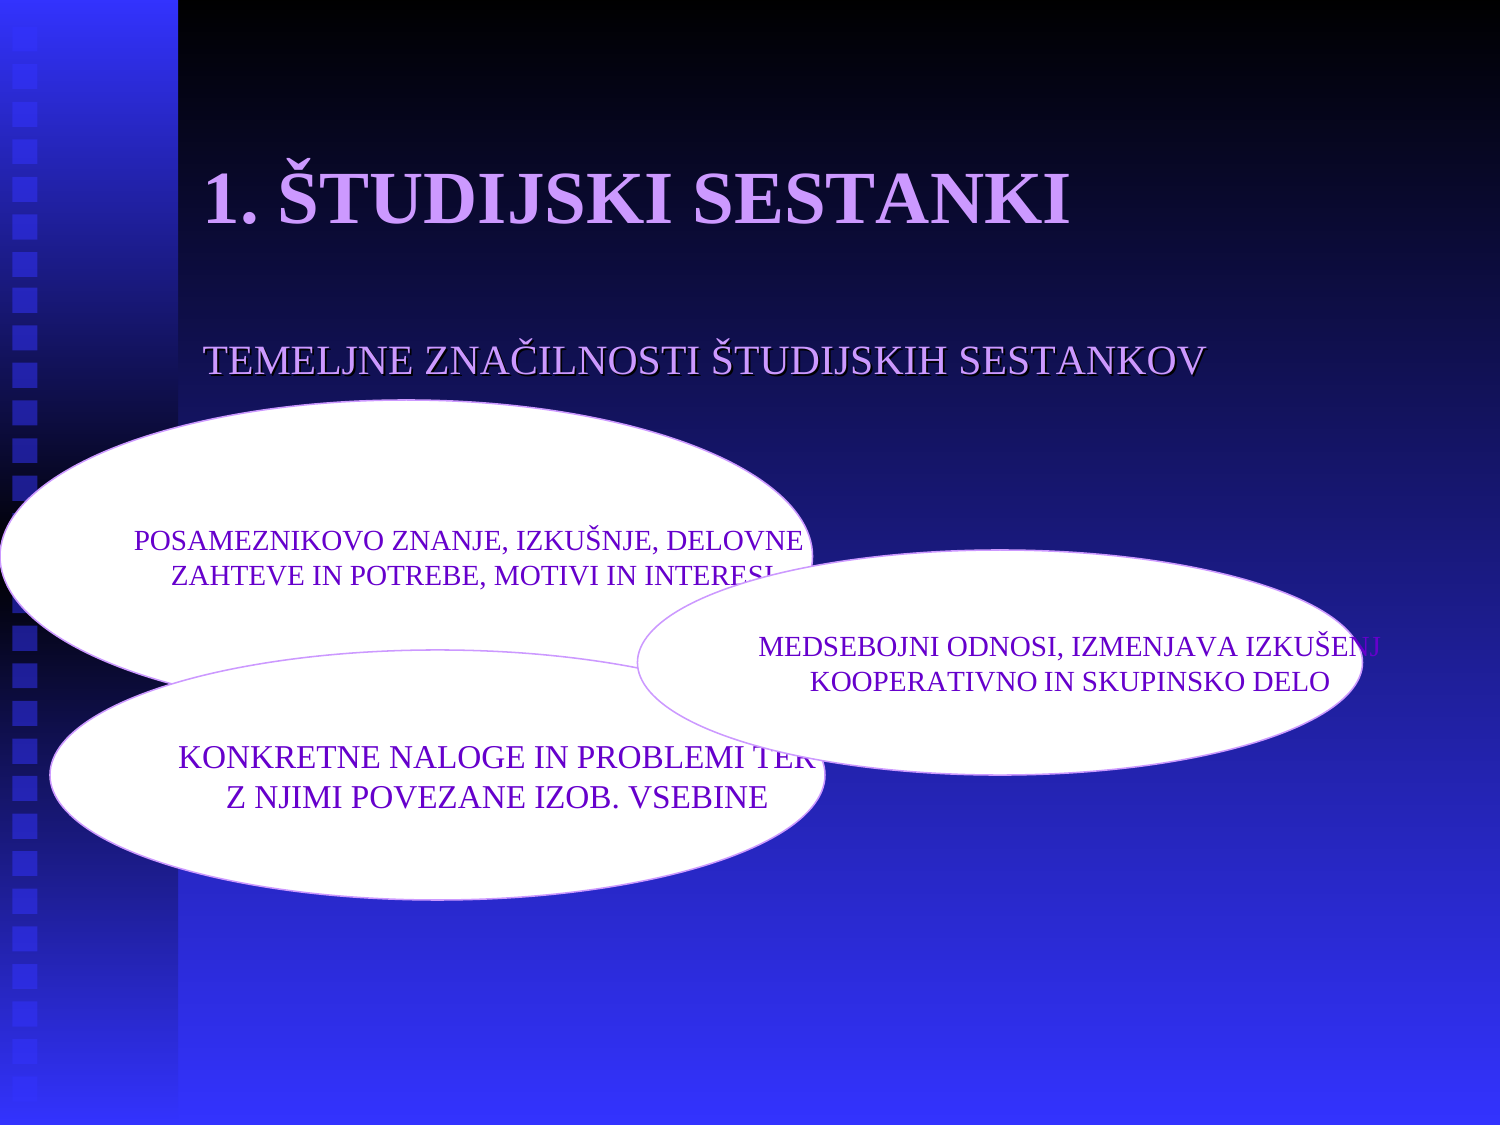

# 1. ŠTUDIJSKI SESTANKI
TEMELJNE ZNAČILNOSTI ŠTUDIJSKIH SESTANKOV
POSAMEZNIKOVO ZNANJE, IZKUŠNJE, DELOVNE
 ZAHTEVE IN POTREBE, MOTIVI IN INTERESI
MEDSEBOJNI ODNOSI, IZMENJAVA IZKUŠENJ
KOOPERATIVNO IN SKUPINSKO DELO
KONKRETNE NALOGE IN PROBLEMI TER
Z NJIMI POVEZANE IZOB. VSEBINE